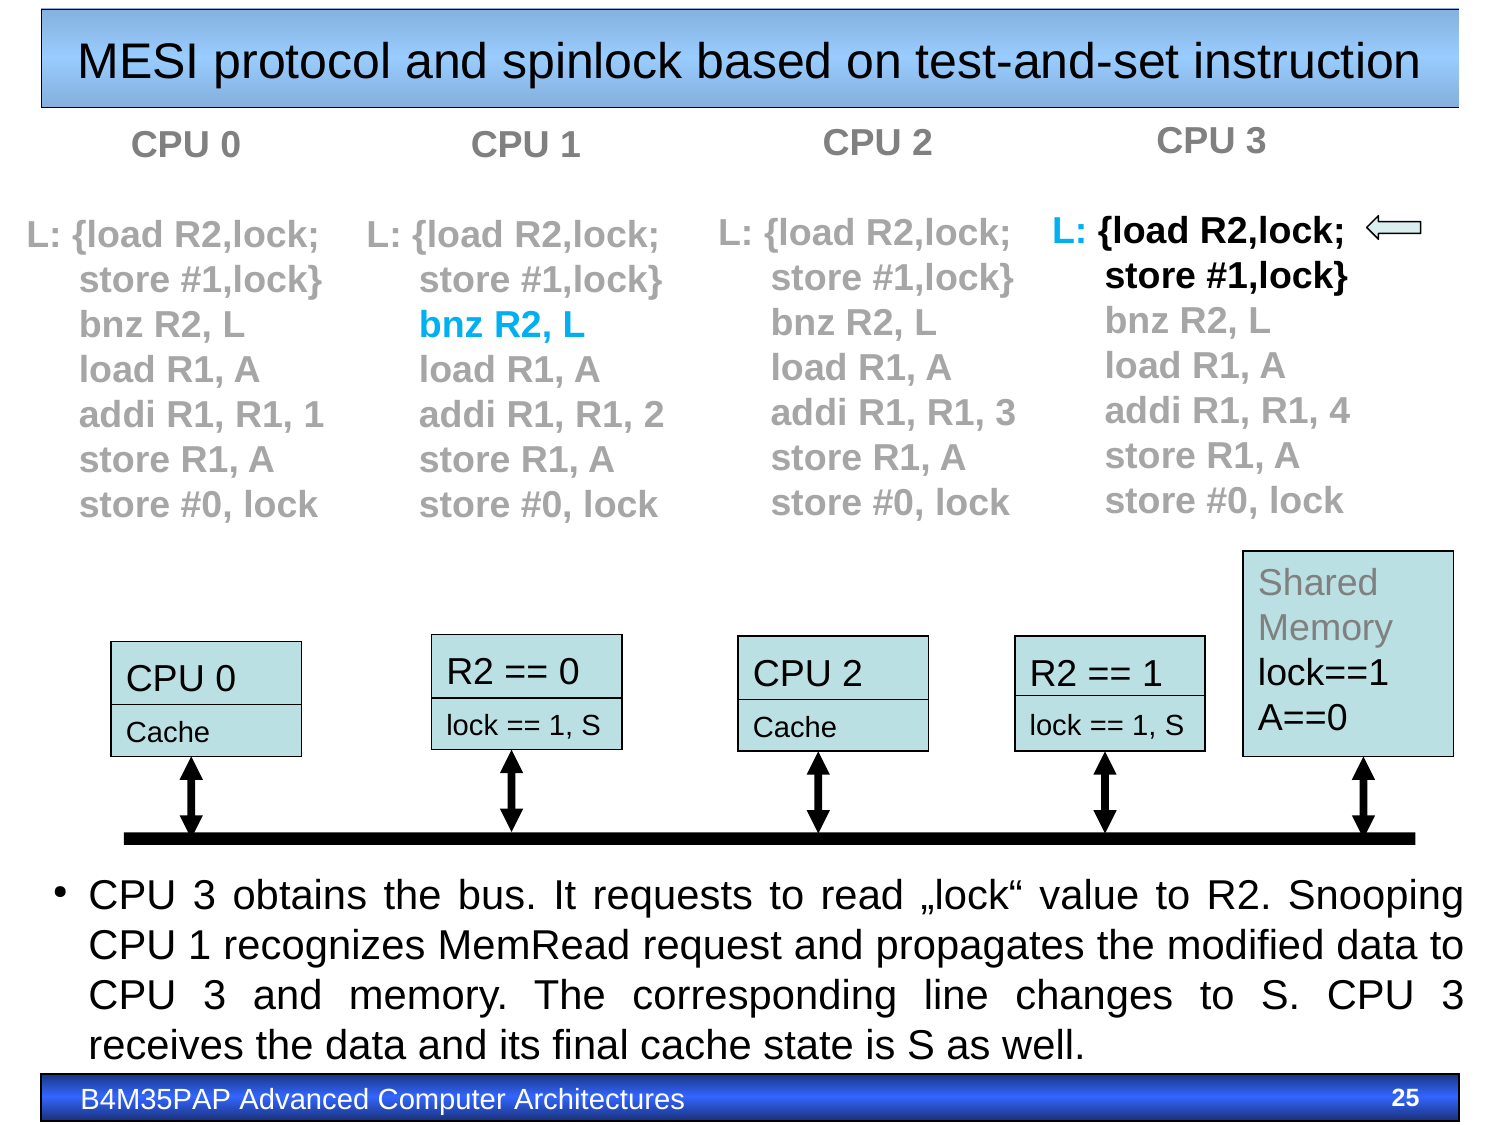

# MESI protocol and spinlock based on test-and-set instruction
CPU 3
L: {load R2,lock;
 store #1,lock}
 bnz R2, L
 load R1, A
 addi R1, R1, 4
 store R1, A
 store #0, lock
CPU 2
L: {load R2,lock;
 store #1,lock}
 bnz R2, L
 load R1, A
 addi R1, R1, 3
 store R1, A
 store #0, lock
CPU 0
L: {load R2,lock;
 store #1,lock}
 bnz R2, L
 load R1, A
 addi R1, R1, 1
 store R1, A
 store #0, lock
CPU 1
L: {load R2,lock;
 store #1,lock}
 bnz R2, L
 load R1, A
 addi R1, R1, 2
 store R1, A
 store #0, lock
Shared
Memory
lock==1
A==0
R2 == 0
CPU 2
R2 == 1
CPU 0
lock == 1, S
lock == 1, S
Cache
Cache
CPU 3 obtains the bus. It requests to read „lock“ value to R2. Snooping CPU 1 recognizes MemRead request and propagates the modified data to CPU 3 and memory. The corresponding line changes to S. CPU 3 receives the data and its final cache state is S as well.